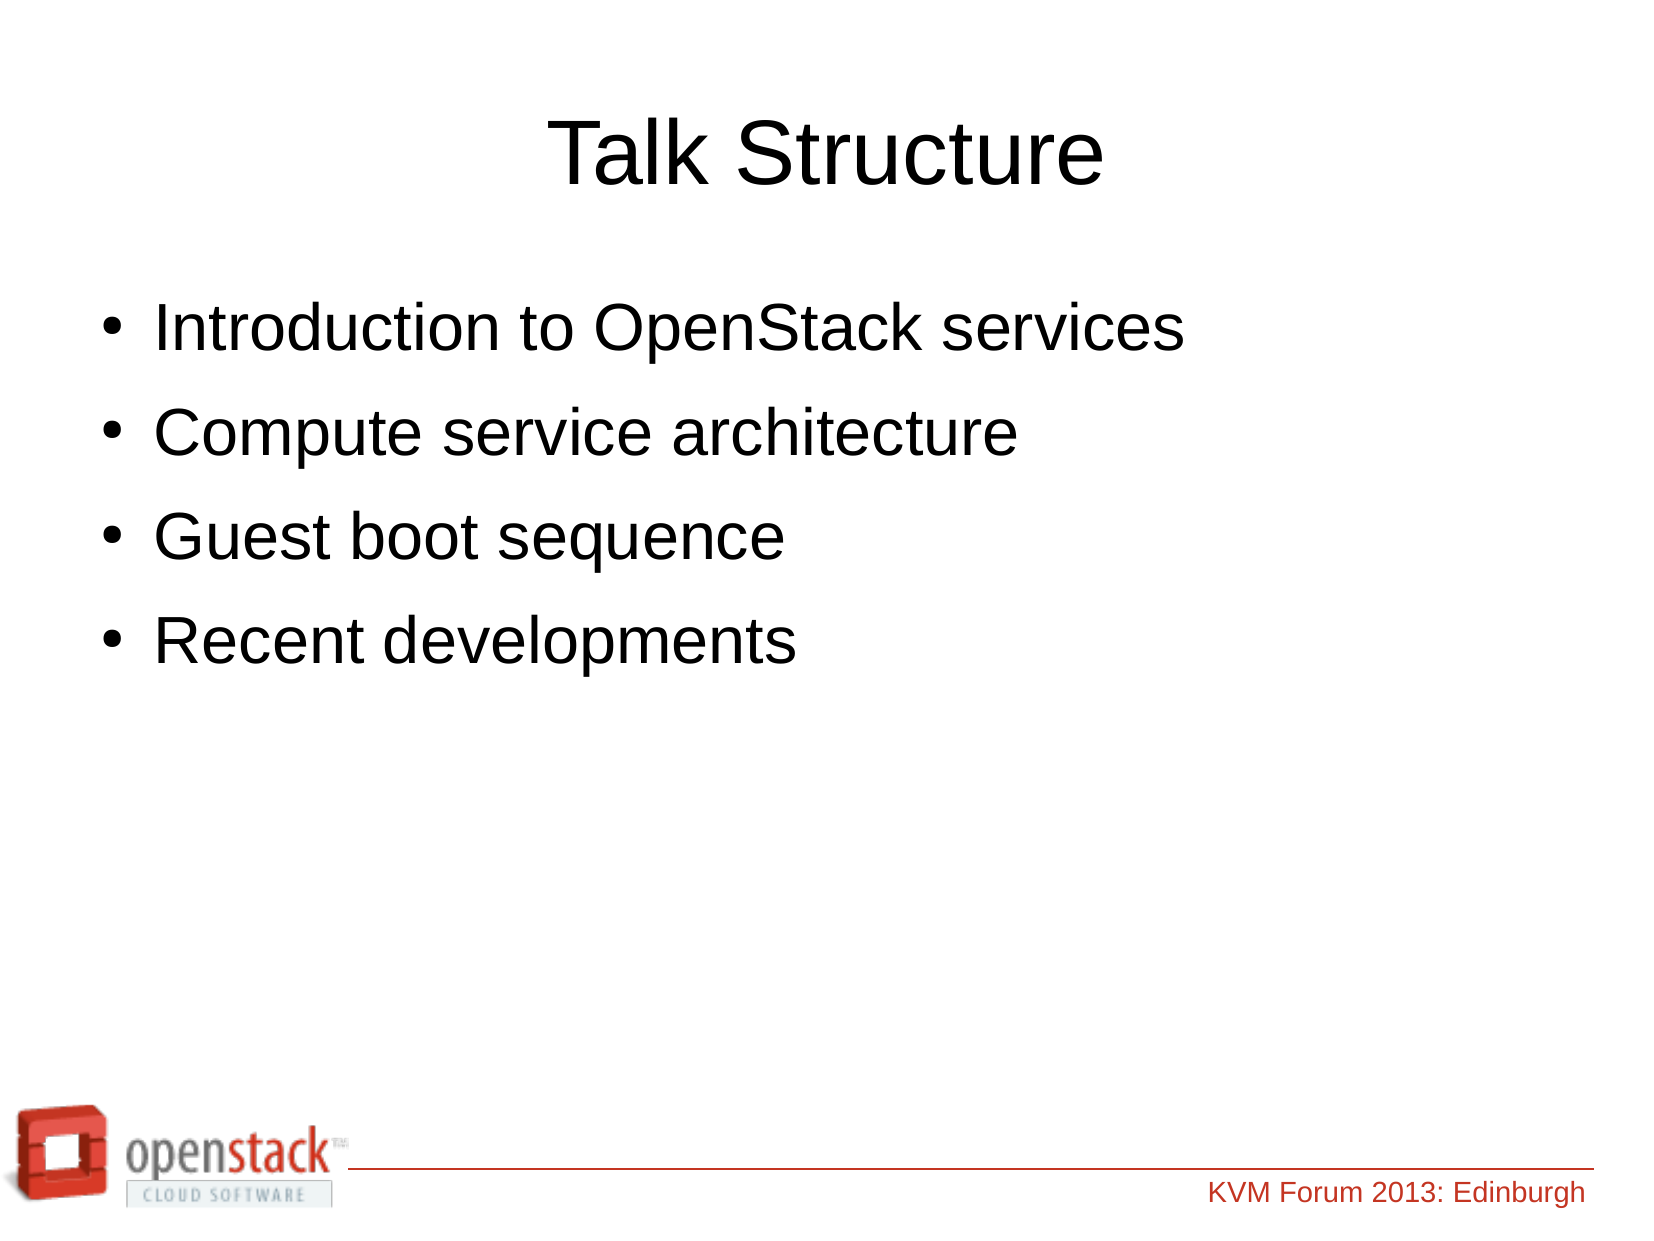

# Talk Structure
Introduction to OpenStack services
Compute service architecture
Guest boot sequence
Recent developments